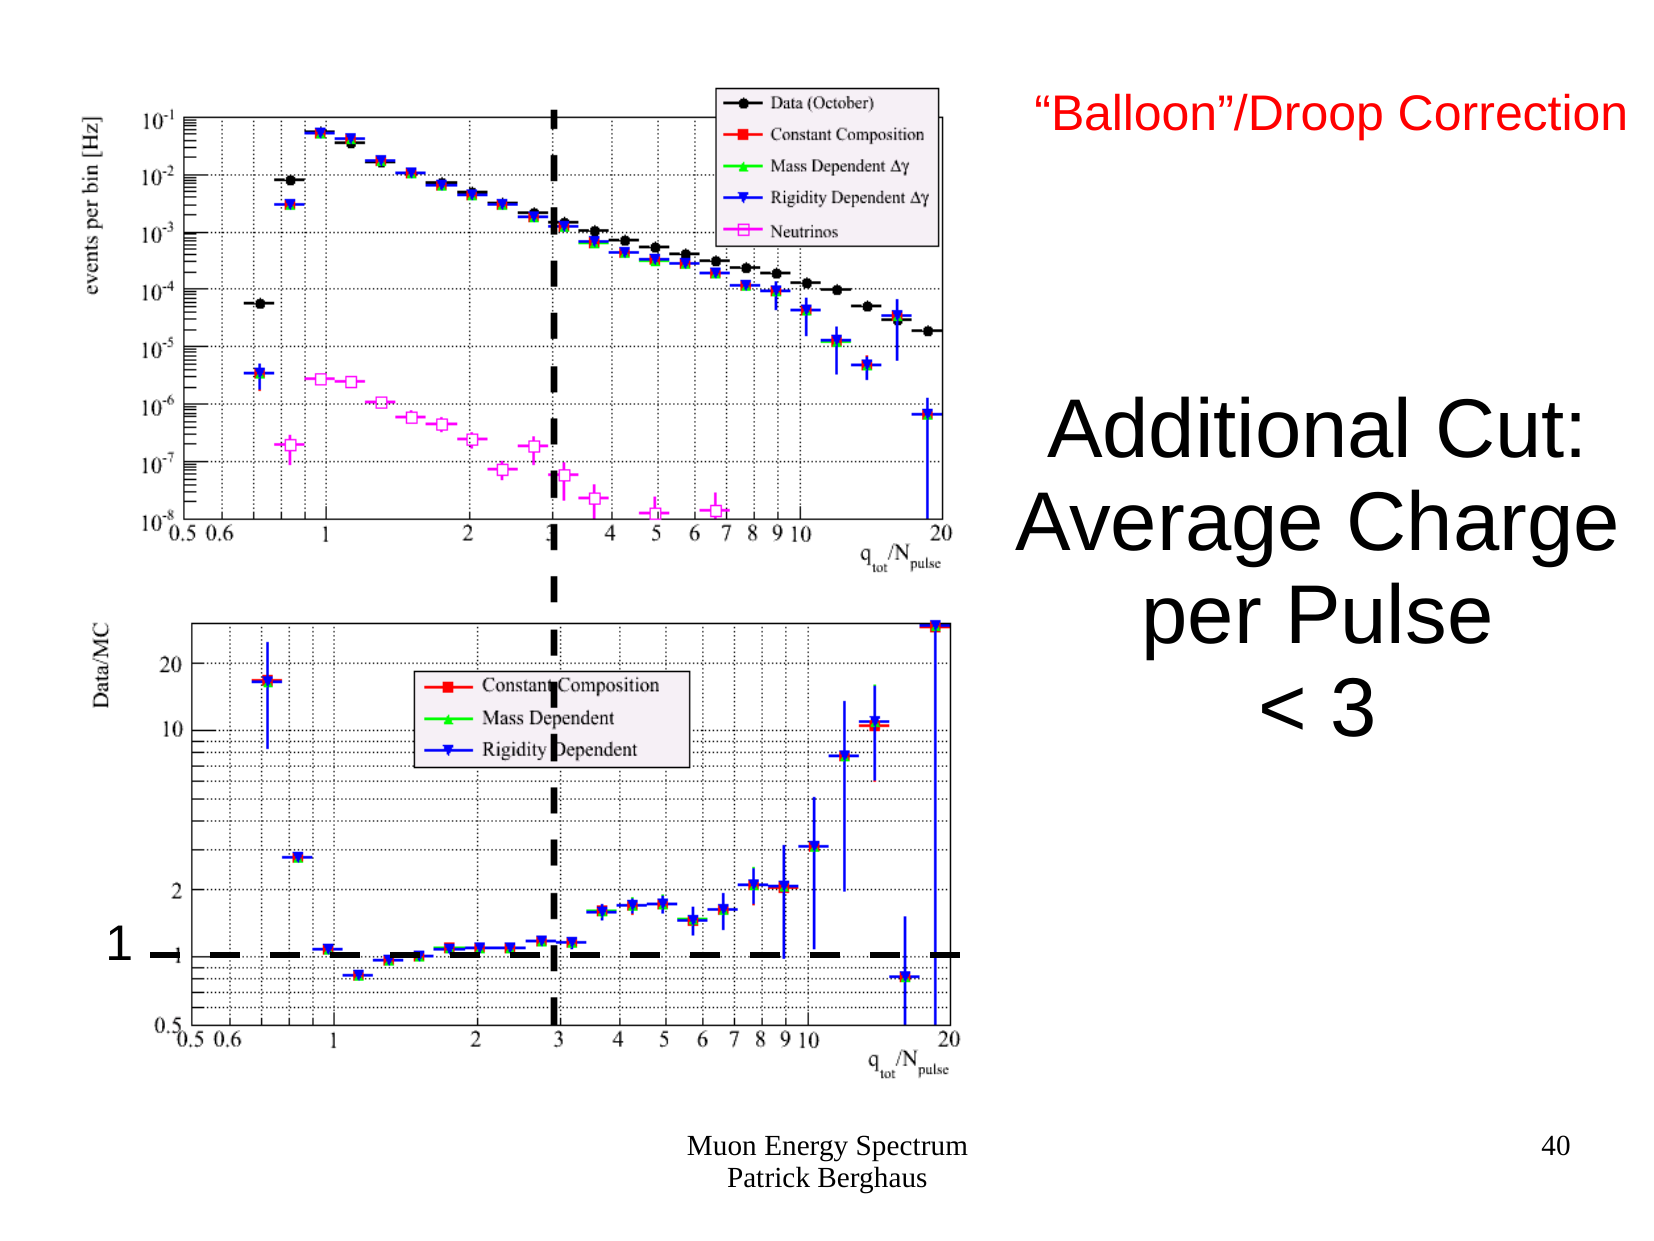

“Balloon”/Droop Correction
Additional Cut:
Average Charge
per Pulse
< 3
1
40